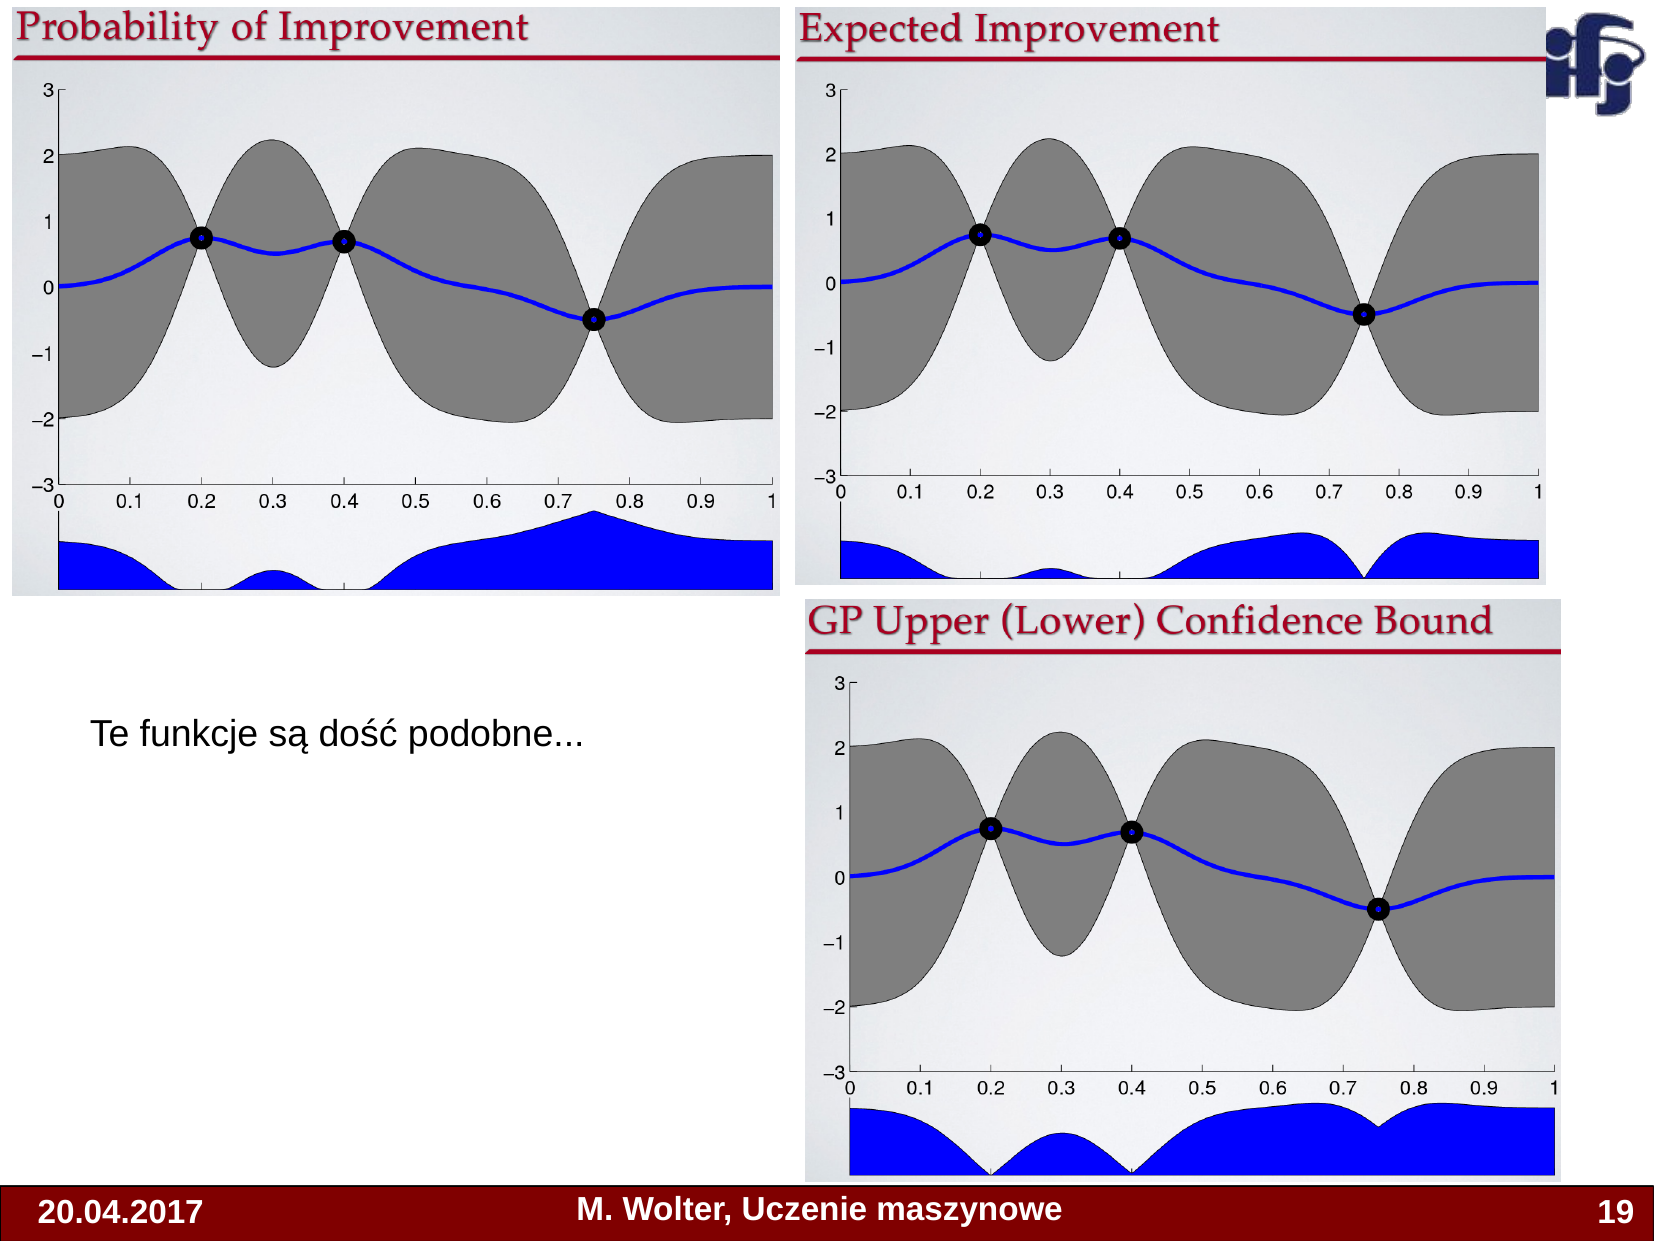

Te funkcje są dość podobne...
9.03.2017
Machine Learning, M. Wolter